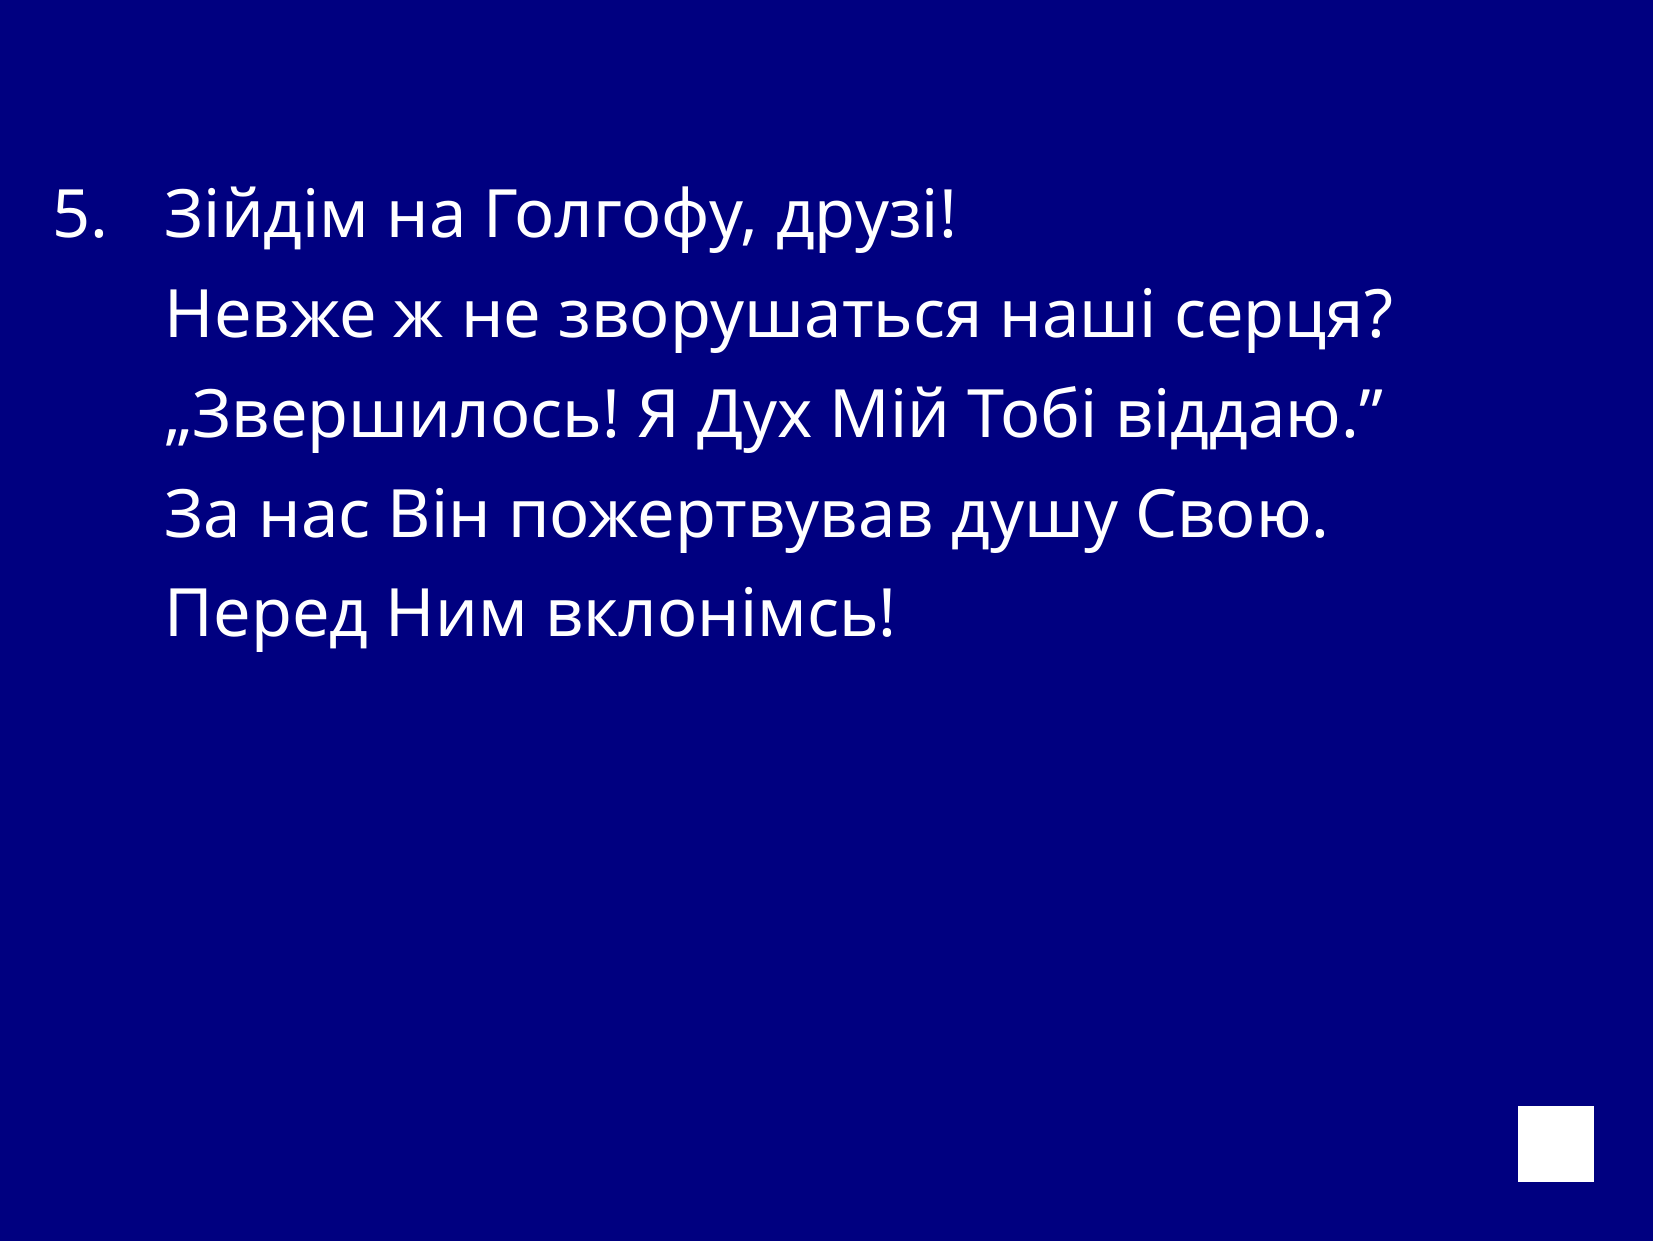

5.	Зійдім на Голгофу, друзі!
	Невже ж не зворушаться наші серця?
	„Звершилось! Я Дух Мій Тобі віддаю.”
	За нас Він пожертвував душу Свою.
	Перед Ним вклонімсь!